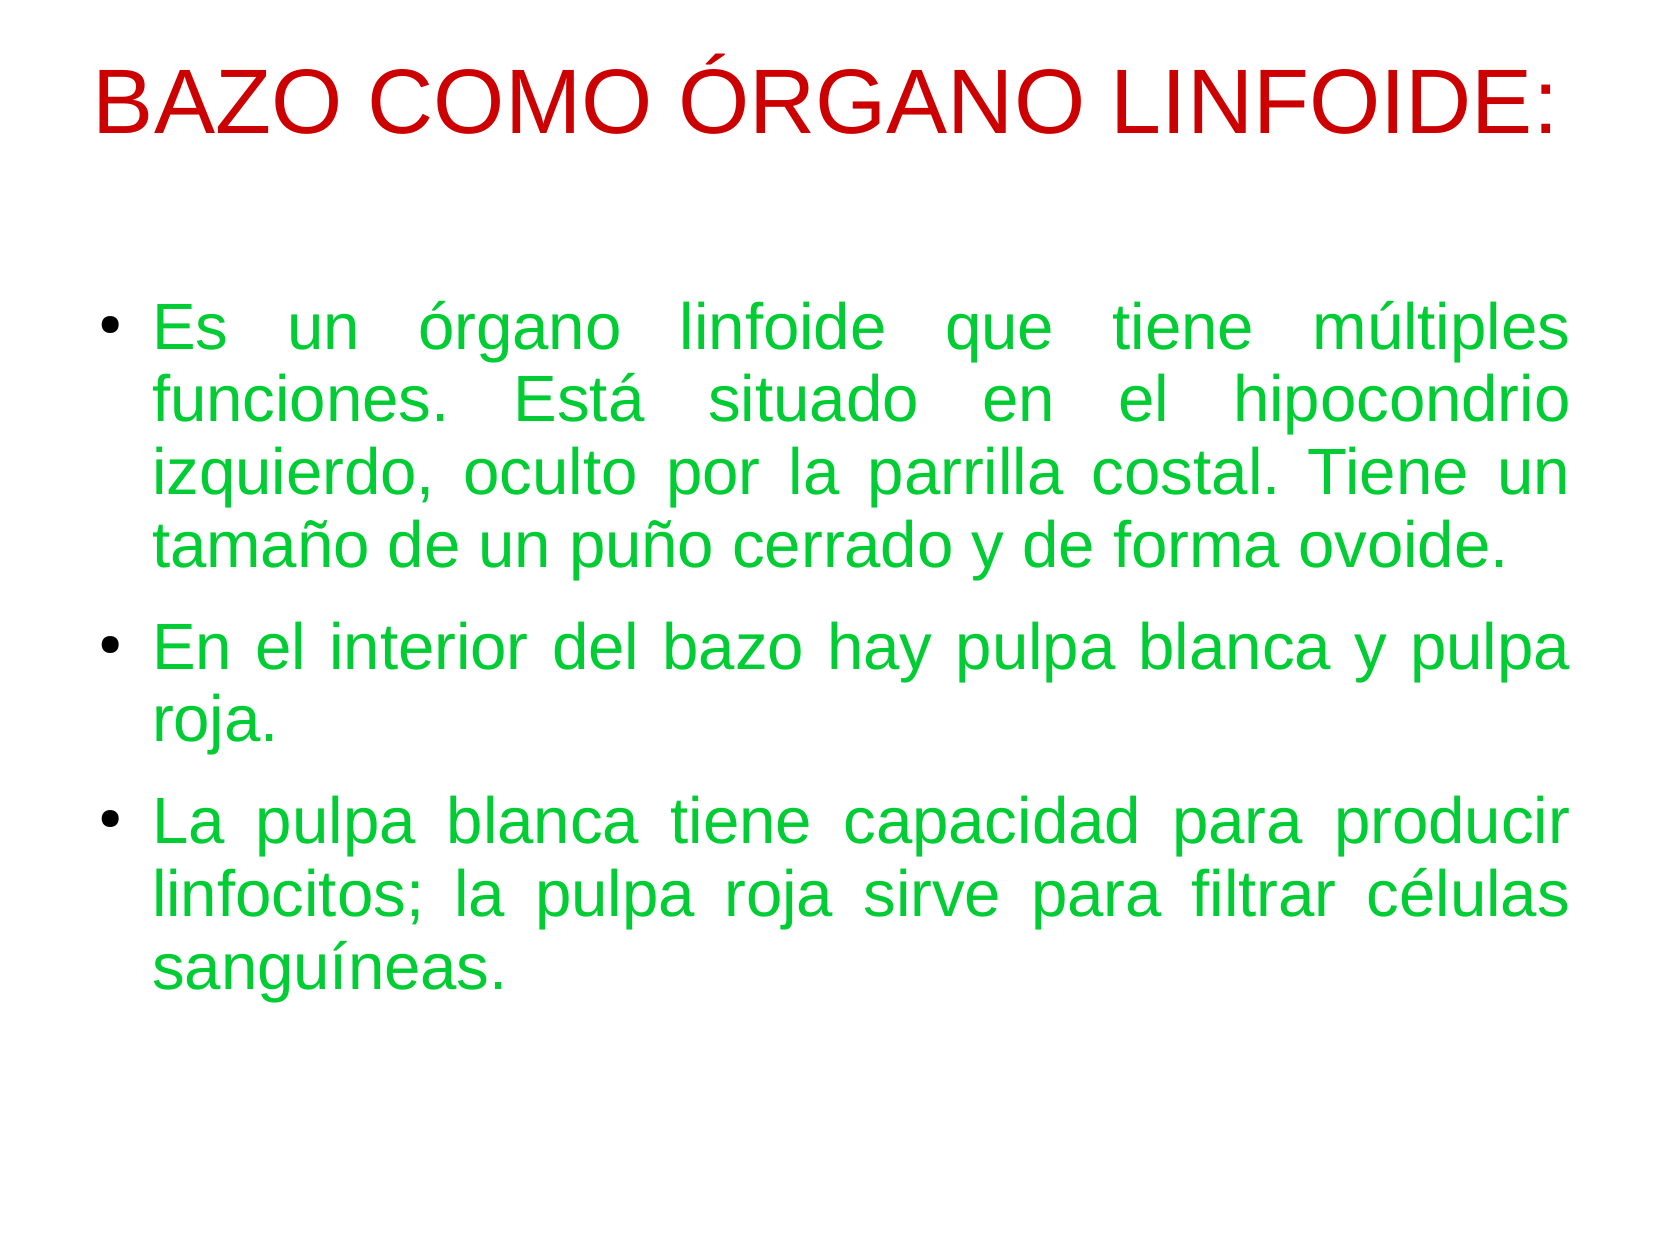

# BAZO COMO ÓRGANO LINFOIDE:
Es un órgano linfoide que tiene múltiples funciones. Está situado en el hipocondrio izquierdo, oculto por la parrilla costal. Tiene un tamaño de un puño cerrado y de forma ovoide.
En el interior del bazo hay pulpa blanca y pulpa roja.
La pulpa blanca tiene capacidad para producir linfocitos; la pulpa roja sirve para filtrar células sanguíneas.